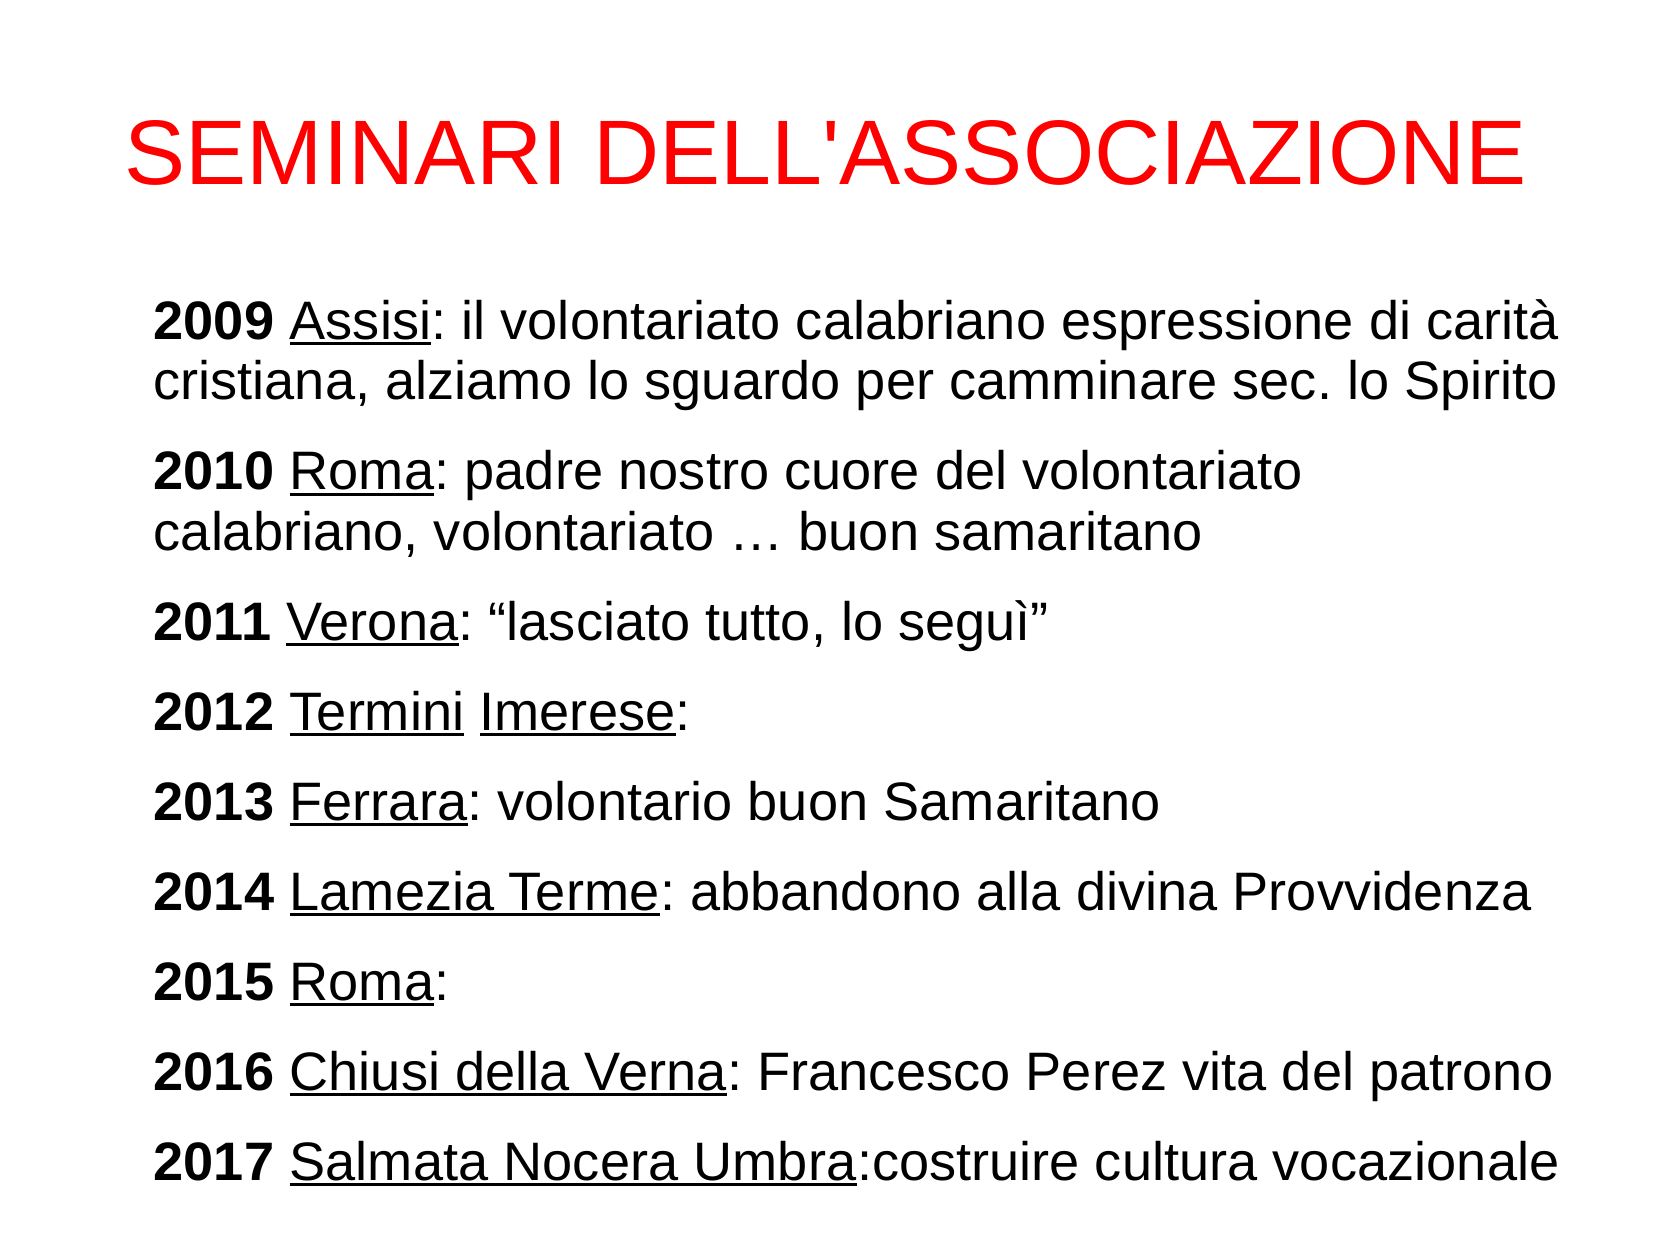

# SEMINARI DELL'ASSOCIAZIONE
2009 Assisi: il volontariato calabriano espressione di carità cristiana, alziamo lo sguardo per camminare sec. lo Spirito
2010 Roma: padre nostro cuore del volontariato calabriano, volontariato … buon samaritano
2011 Verona: “lasciato tutto, lo seguì”
2012 Termini Imerese:
2013 Ferrara: volontario buon Samaritano
2014 Lamezia Terme: abbandono alla divina Provvidenza
2015 Roma:
2016 Chiusi della Verna: Francesco Perez vita del patrono
2017 Salmata Nocera Umbra:costruire cultura vocazionale